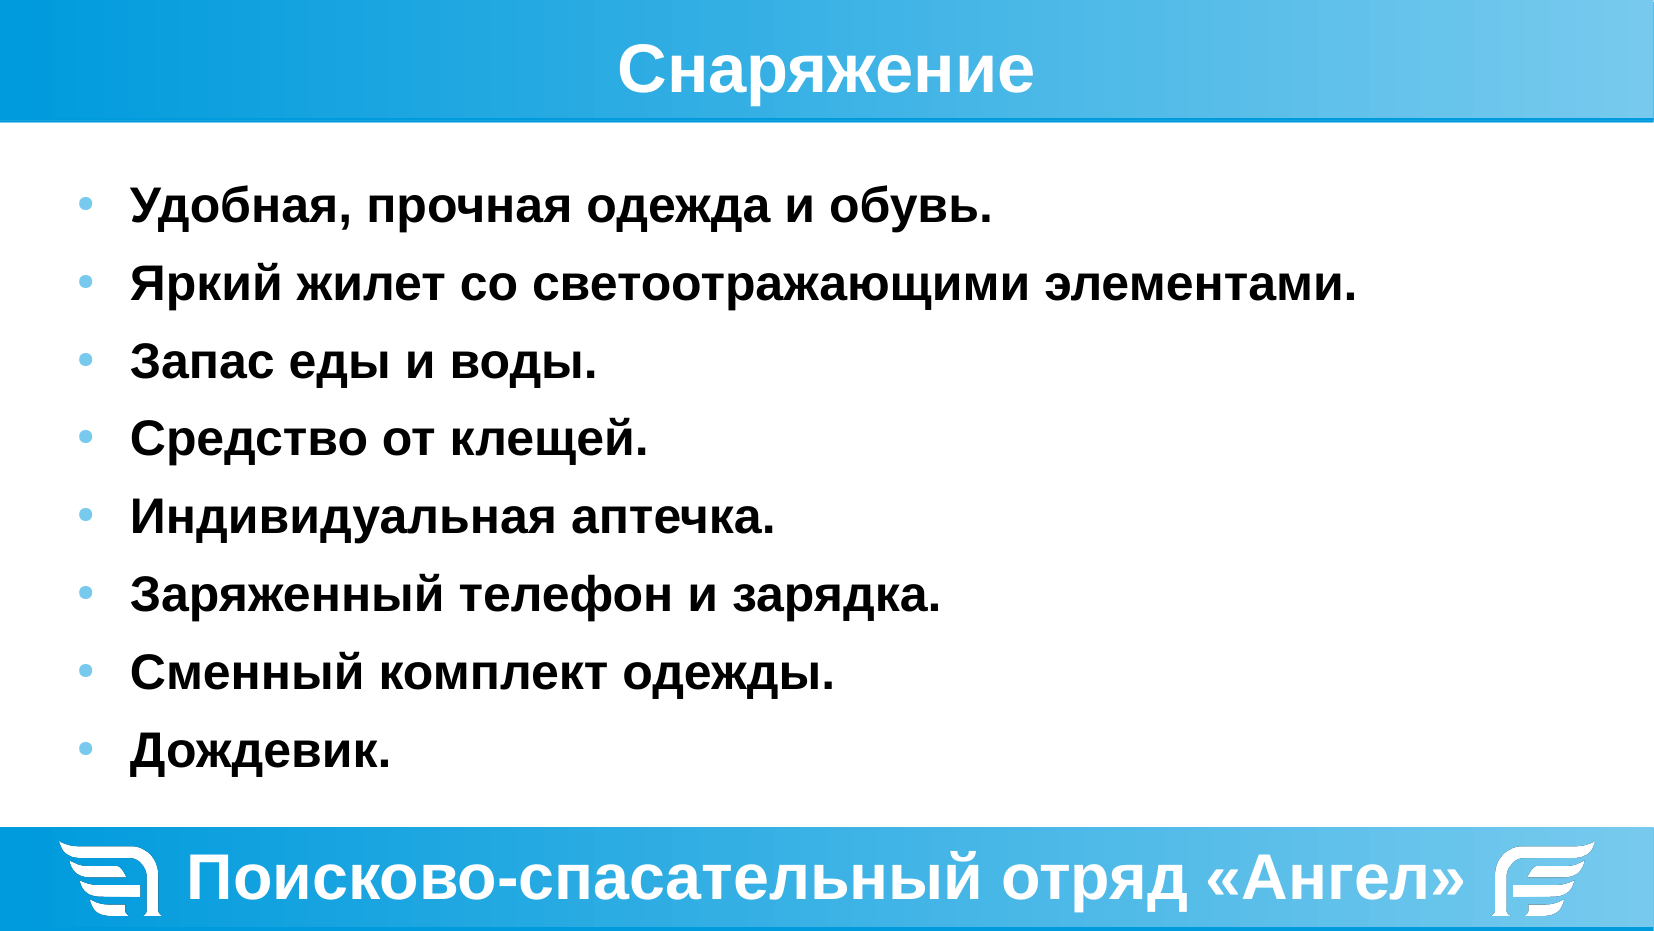

# Снаряжение
Удобная, прочная одежда и обувь.
Яркий жилет со светоотражающими элементами.
Запас еды и воды.
Средство от клещей.
Индивидуальная аптечка.
Заряженный телефон и зарядка.
Сменный комплект одежды.
Дождевик.